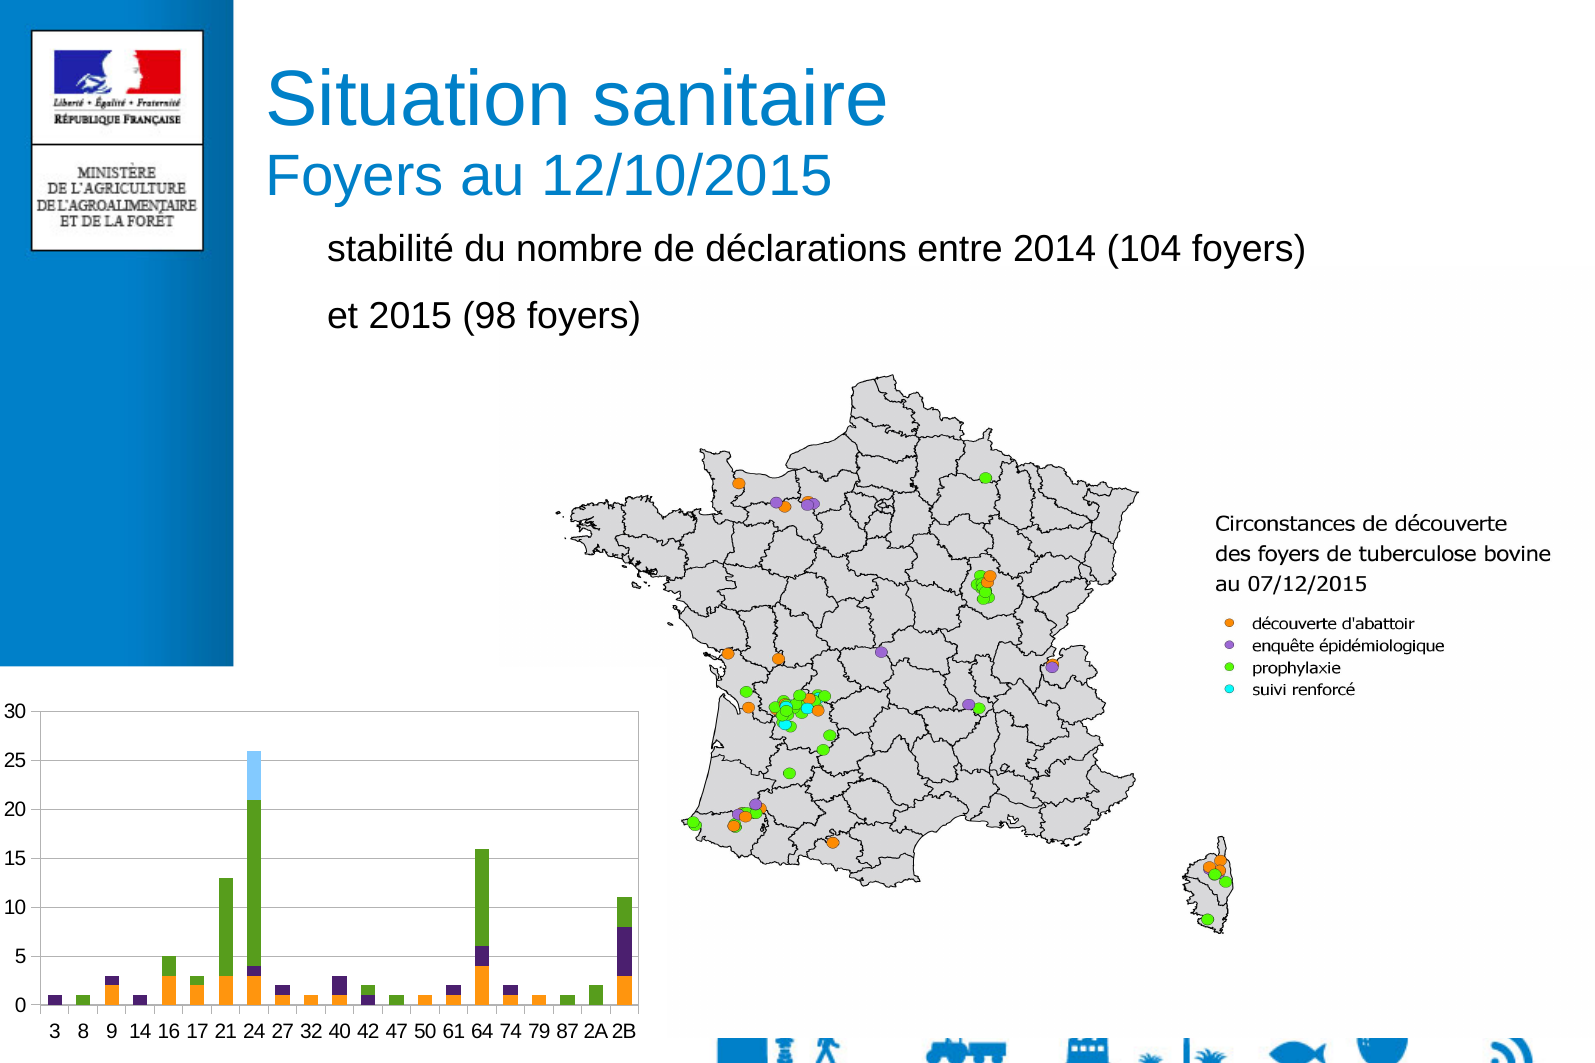

# Situation sanitaire Foyers au 12/10/2015
stabilité du nombre de déclarations entre 2014 (104 foyers)
et 2015 (98 foyers)
### Chart
| Category | découverte d’abattoir | enquête épidémiologique | prophylaxie | suivi renforcé |
|---|---|---|---|---|
| 3 | None | 1.0 | None | None |
| 8 | None | None | 1.0 | None |
| 9 | 2.0 | 1.0 | None | None |
| 14 | None | 1.0 | None | None |
| 16 | 3.0 | None | 2.0 | None |
| 17 | 2.0 | None | 1.0 | None |
| 21 | 3.0 | None | 10.0 | None |
| 24 | 3.0 | 1.0 | 17.0 | 5.0 |
| 27 | 1.0 | 1.0 | None | None |
| 32 | 1.0 | None | None | None |
| 40 | 1.0 | 2.0 | None | None |
| 42 | None | 1.0 | 1.0 | None |
| 47 | None | None | 1.0 | None |
| 50 | 1.0 | None | None | None |
| 61 | 1.0 | 1.0 | None | None |
| 64 | 4.0 | 2.0 | 10.0 | None |
| 74 | 1.0 | 1.0 | None | None |
| 79 | 1.0 | None | None | None |
| 87 | None | None | 1.0 | None |
| 2A | None | None | 2.0 | None |
| 2B | 3.0 | 5.0 | 3.0 | None |